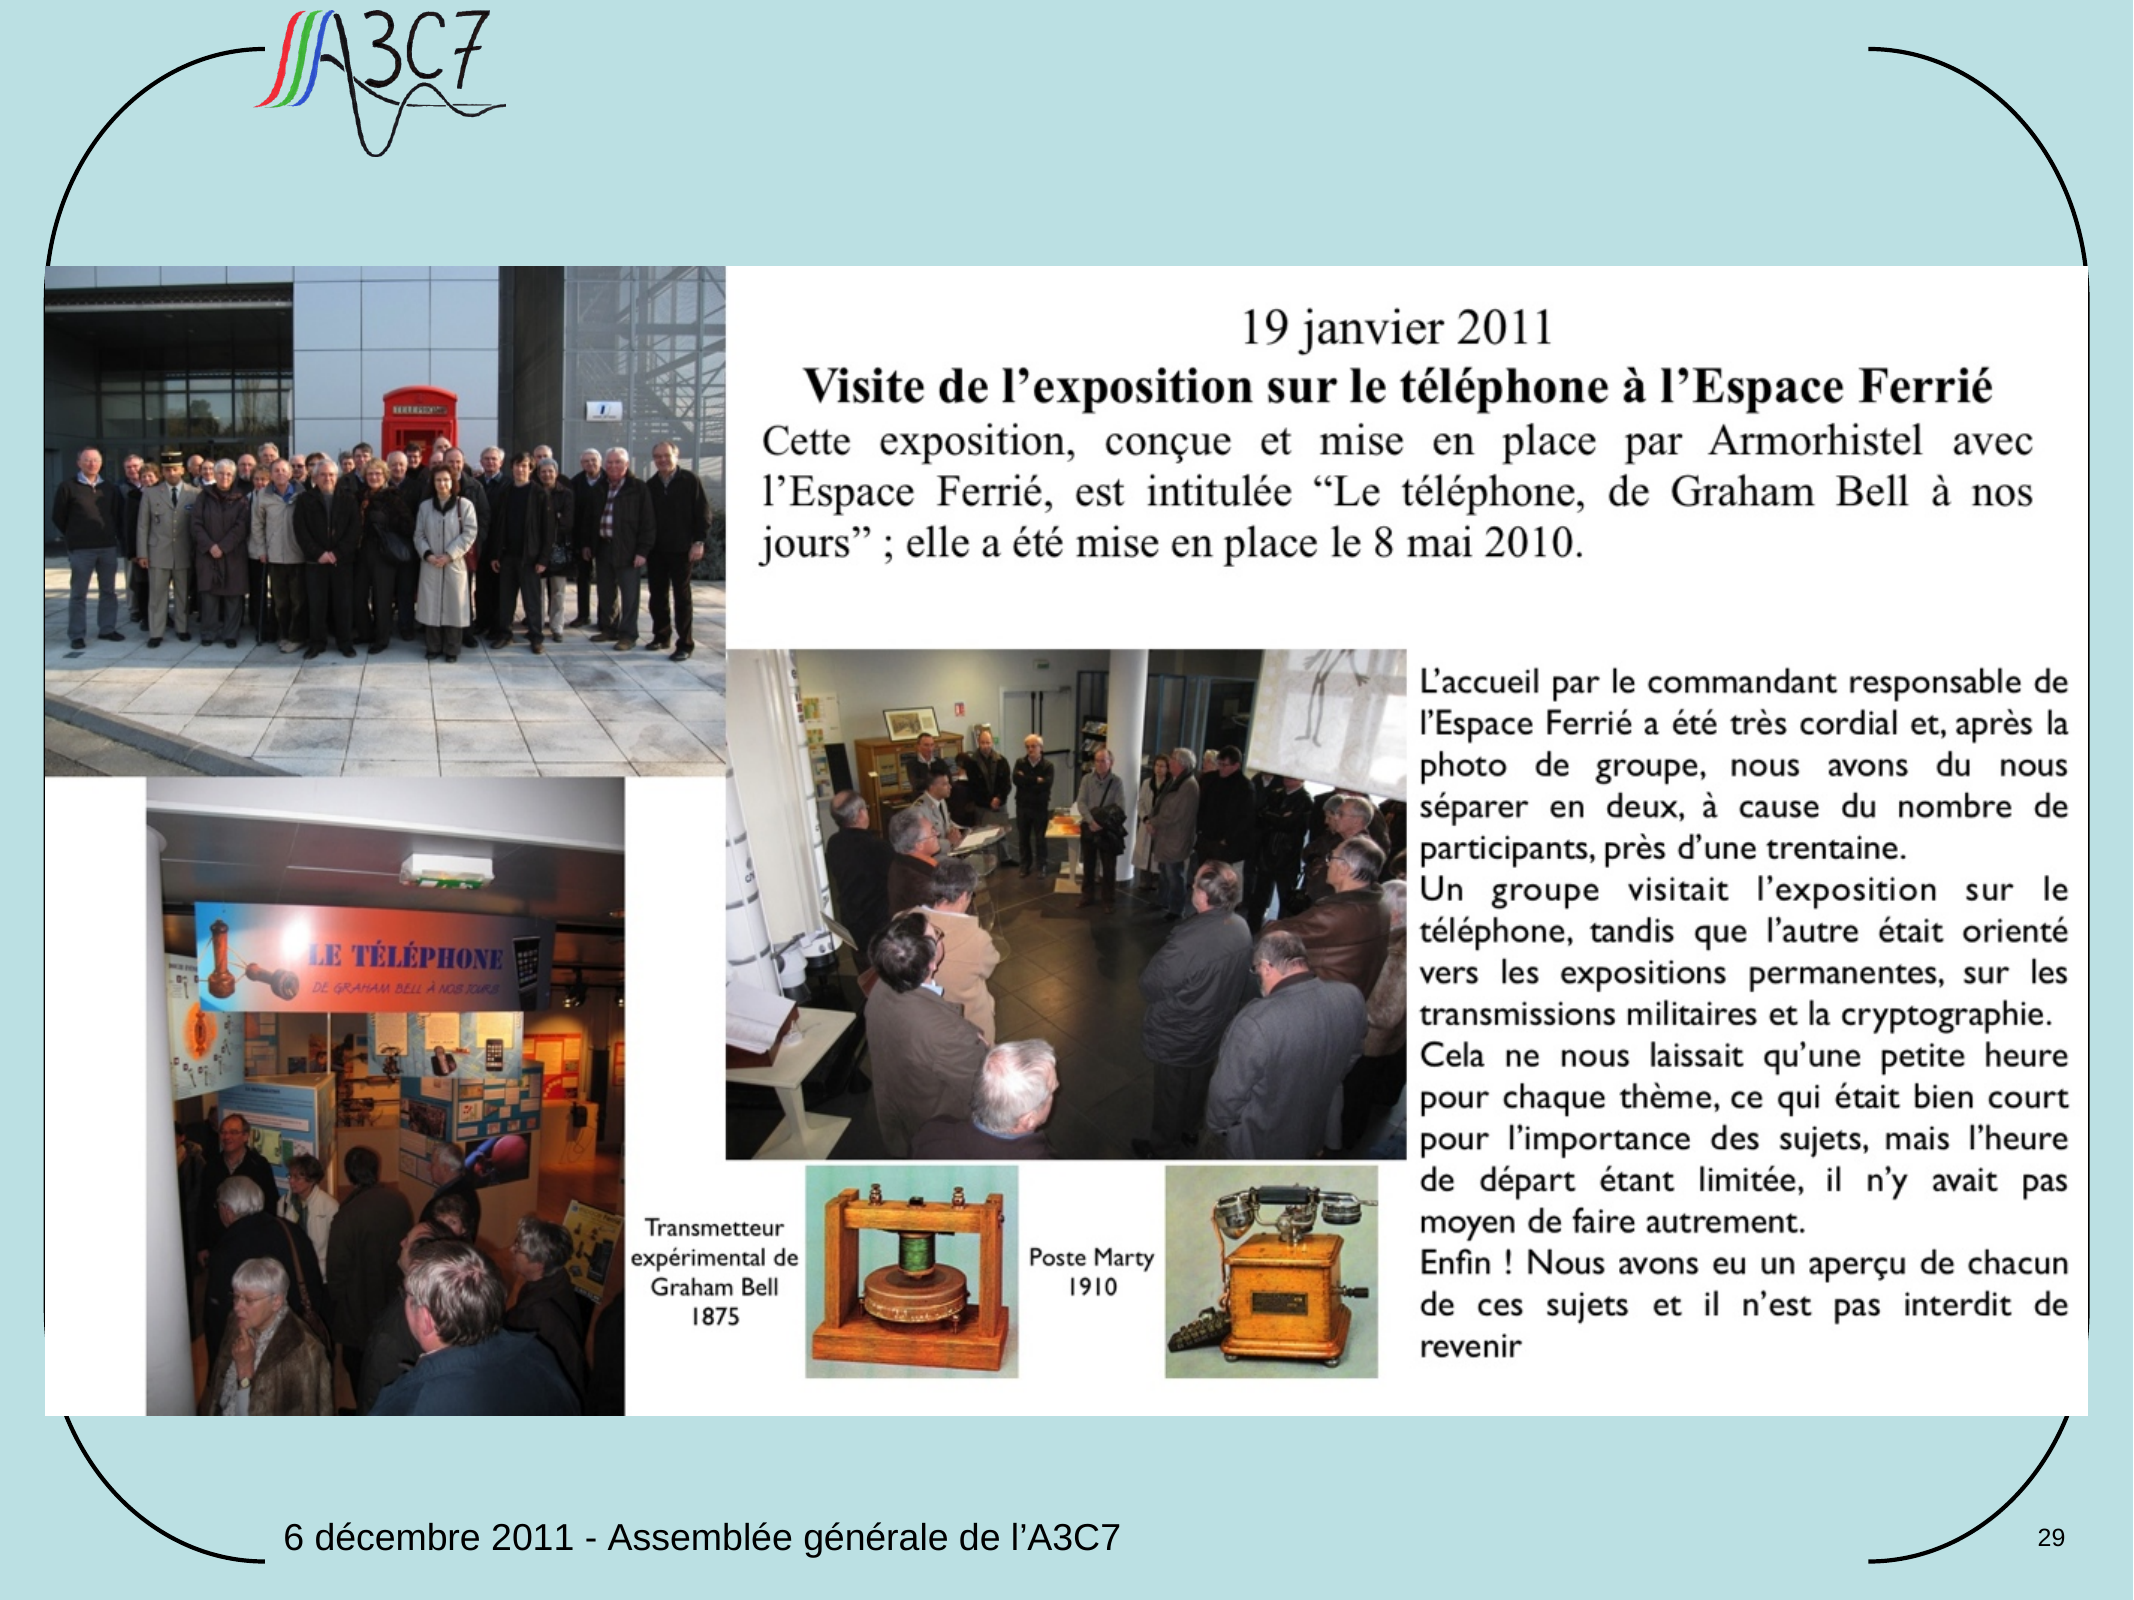

6 décembre 2011 - Assemblée générale de l’A3C7
29